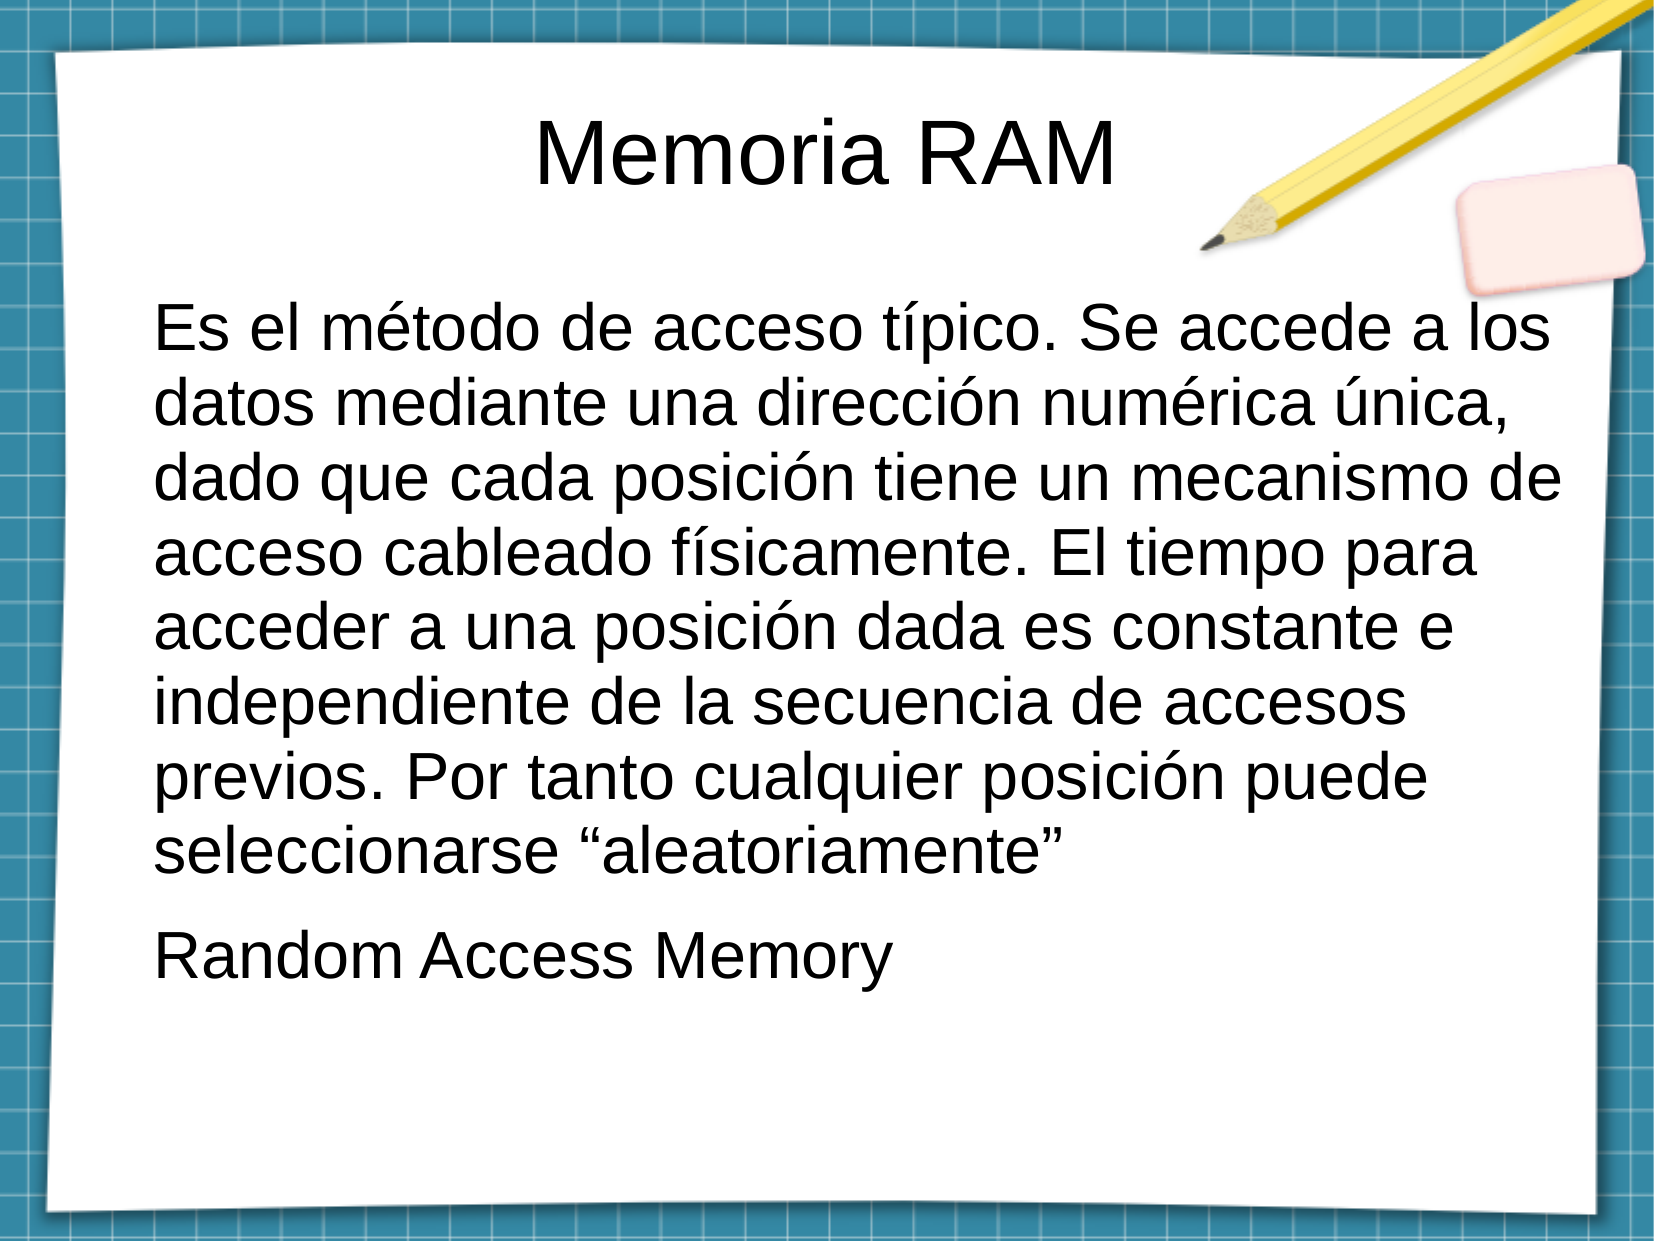

# Memoria RAM
Es el método de acceso típico. Se accede a los datos mediante una dirección numérica única, dado que cada posición tiene un mecanismo de acceso cableado físicamente. El tiempo para acceder a una posición dada es constante e independiente de la secuencia de accesos previos. Por tanto cualquier posición puede seleccionarse “aleatoriamente”
Random Access Memory